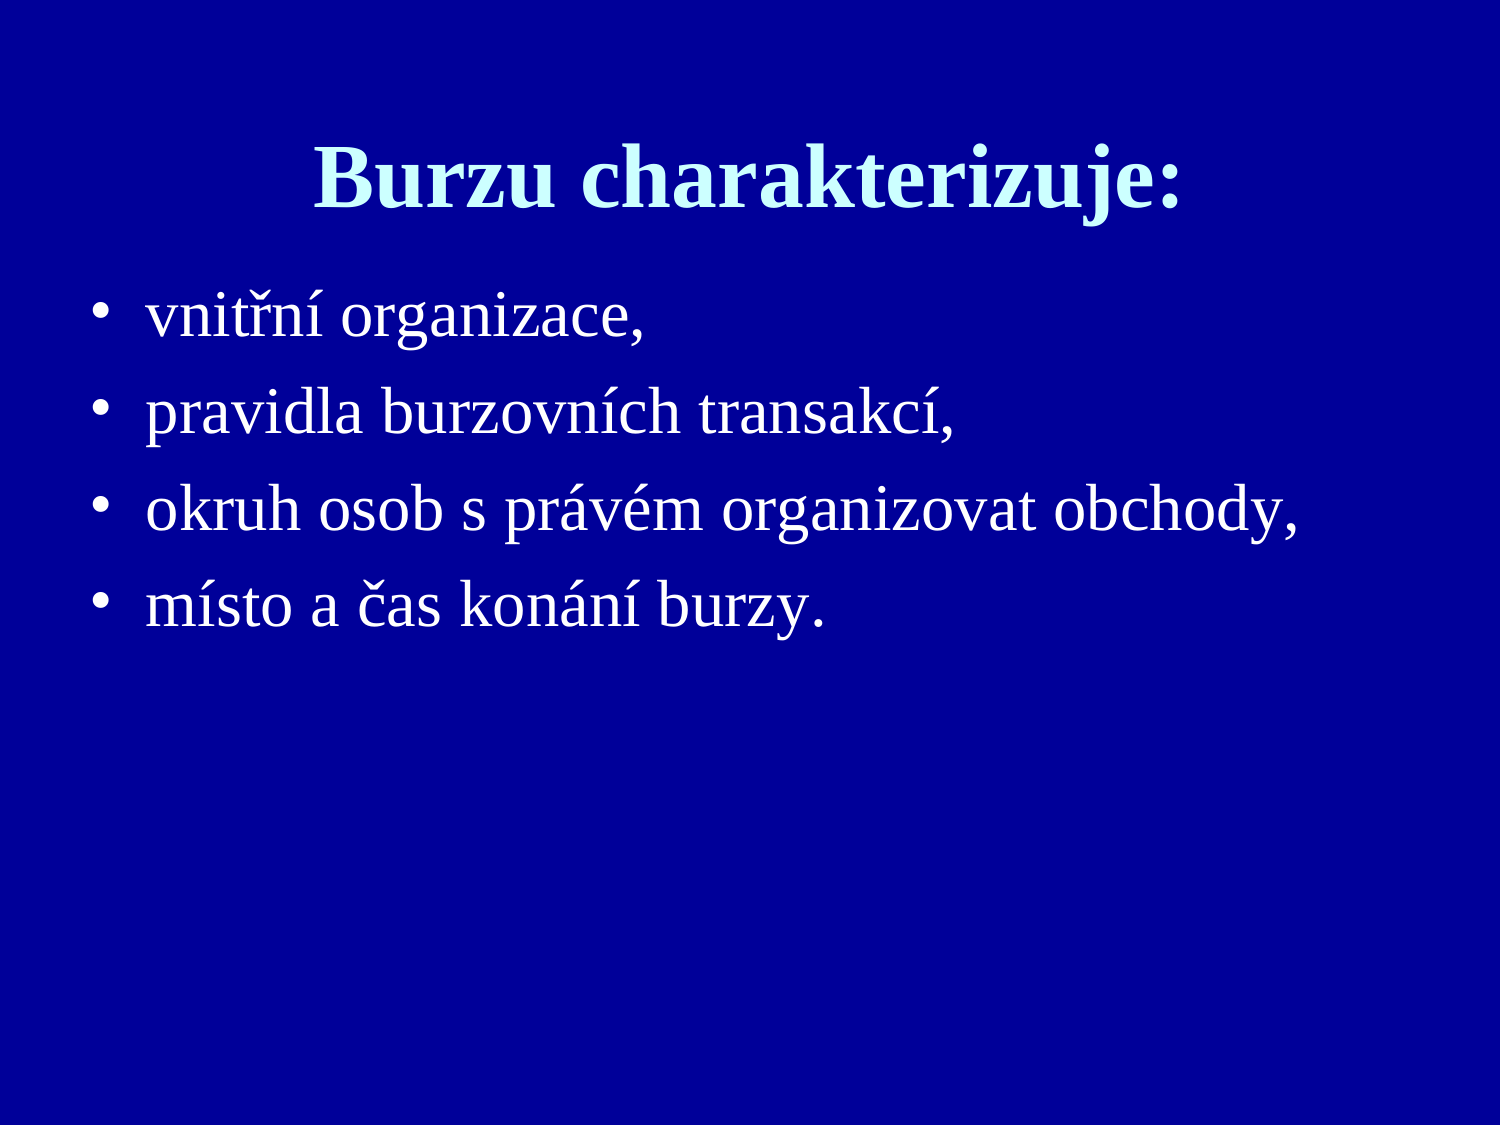

# Burzu charakterizuje:
vnitřní organizace,
pravidla burzovních transakcí,
okruh osob s právém organizovat obchody,
místo a čas konání burzy.